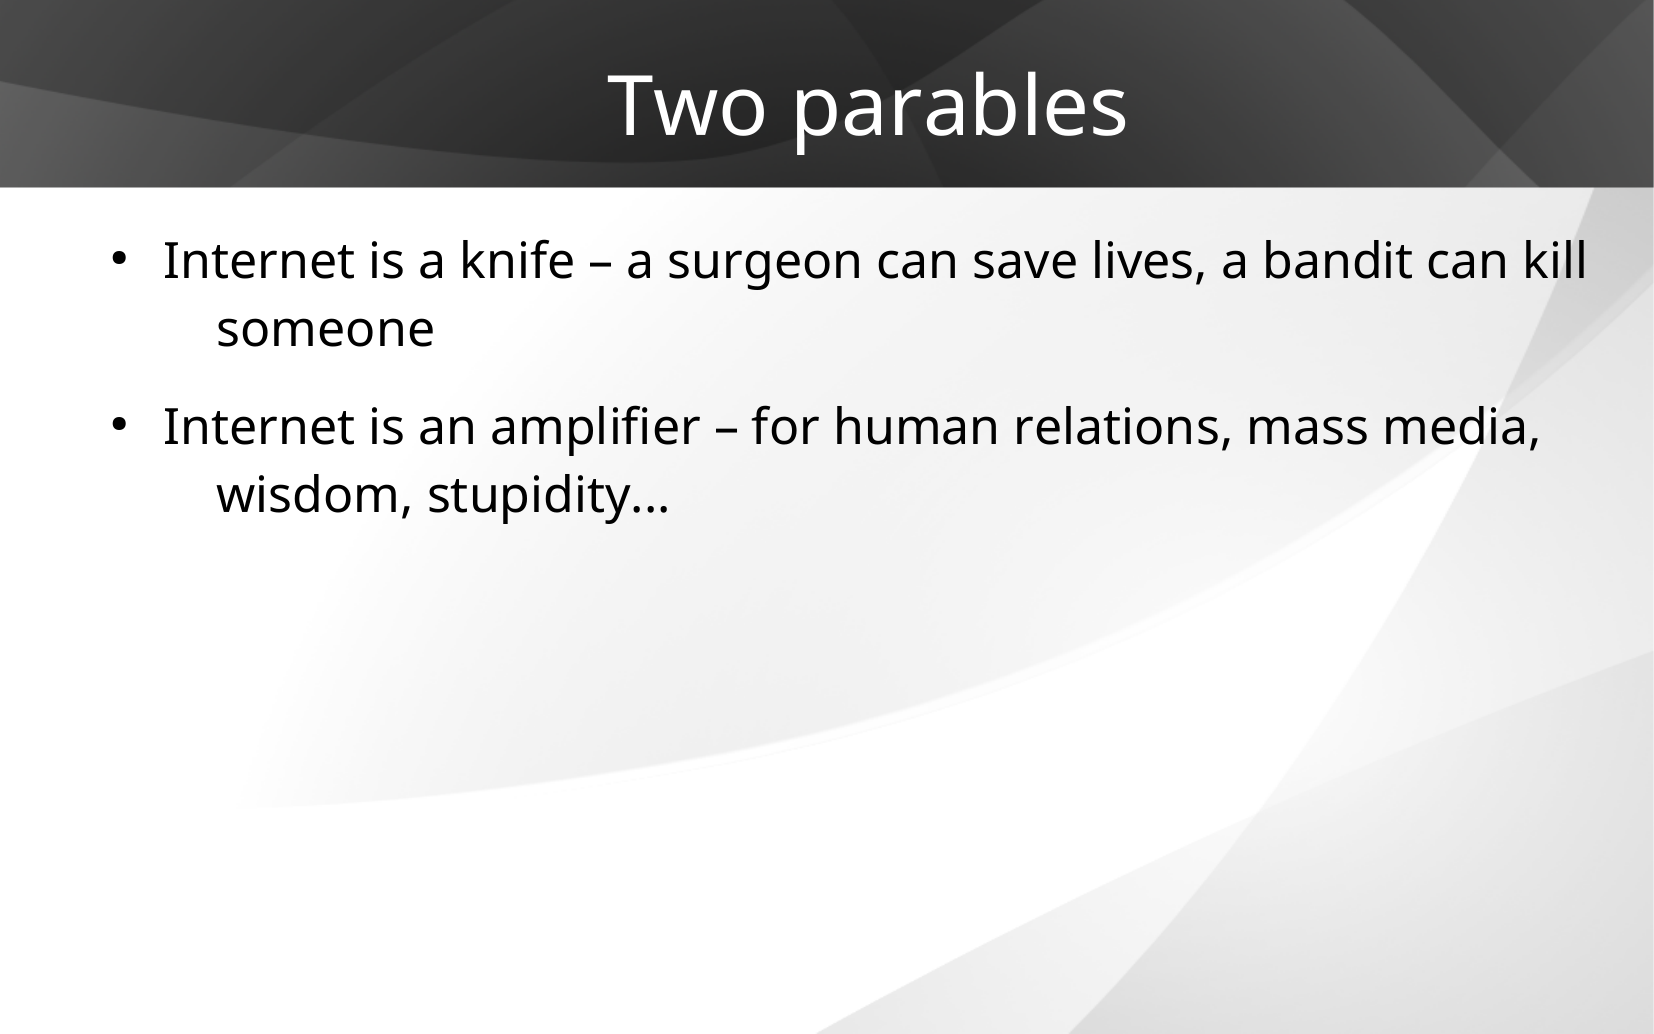

# Two parables
Internet is a knife – a surgeon can save lives, a bandit can kill someone
Internet is an amplifier – for human relations, mass media, wisdom, stupidity...